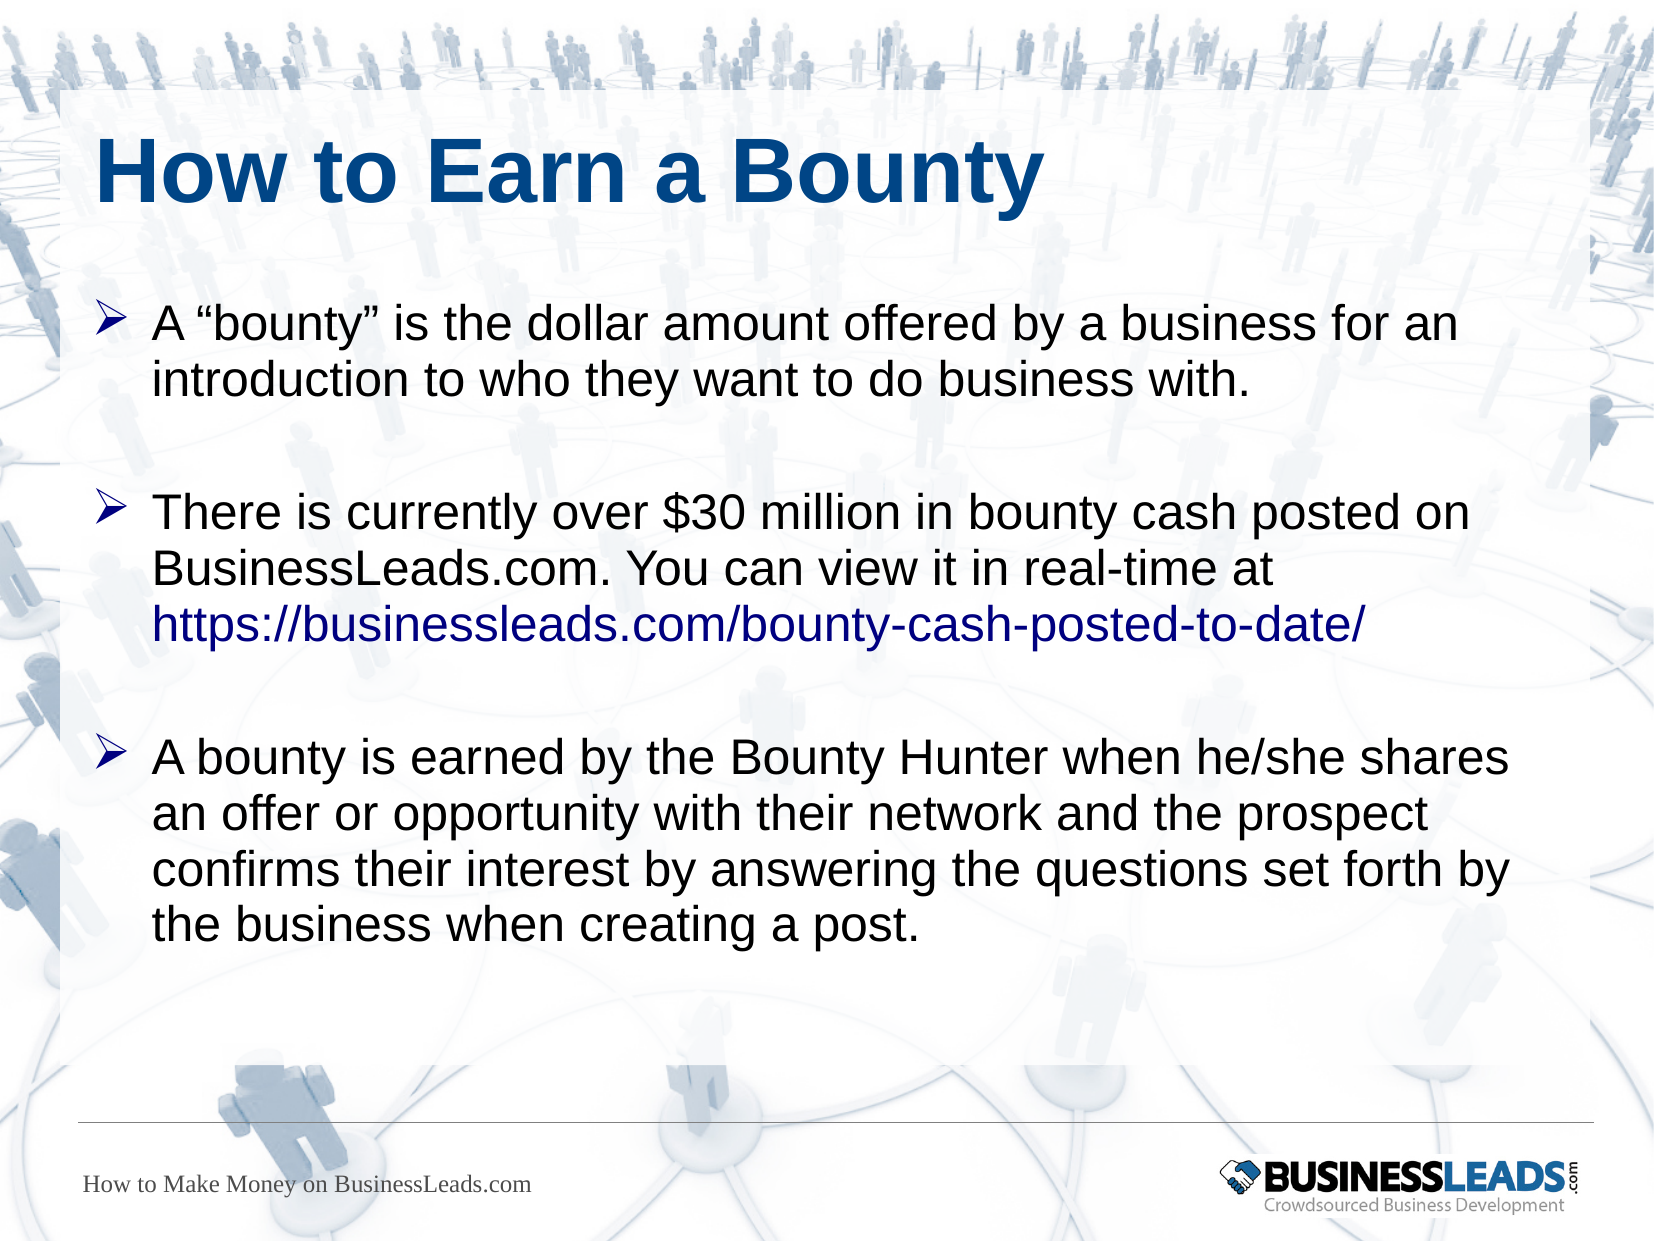

# How to Earn a Bounty
A “bounty” is the dollar amount offered by a business for an introduction to who they want to do business with.
There is currently over $30 million in bounty cash posted on BusinessLeads.com. You can view it in real-time at https://businessleads.com/bounty-cash-posted-to-date/
A bounty is earned by the Bounty Hunter when he/she shares an offer or opportunity with their network and the prospect confirms their interest by answering the questions set forth by the business when creating a post.